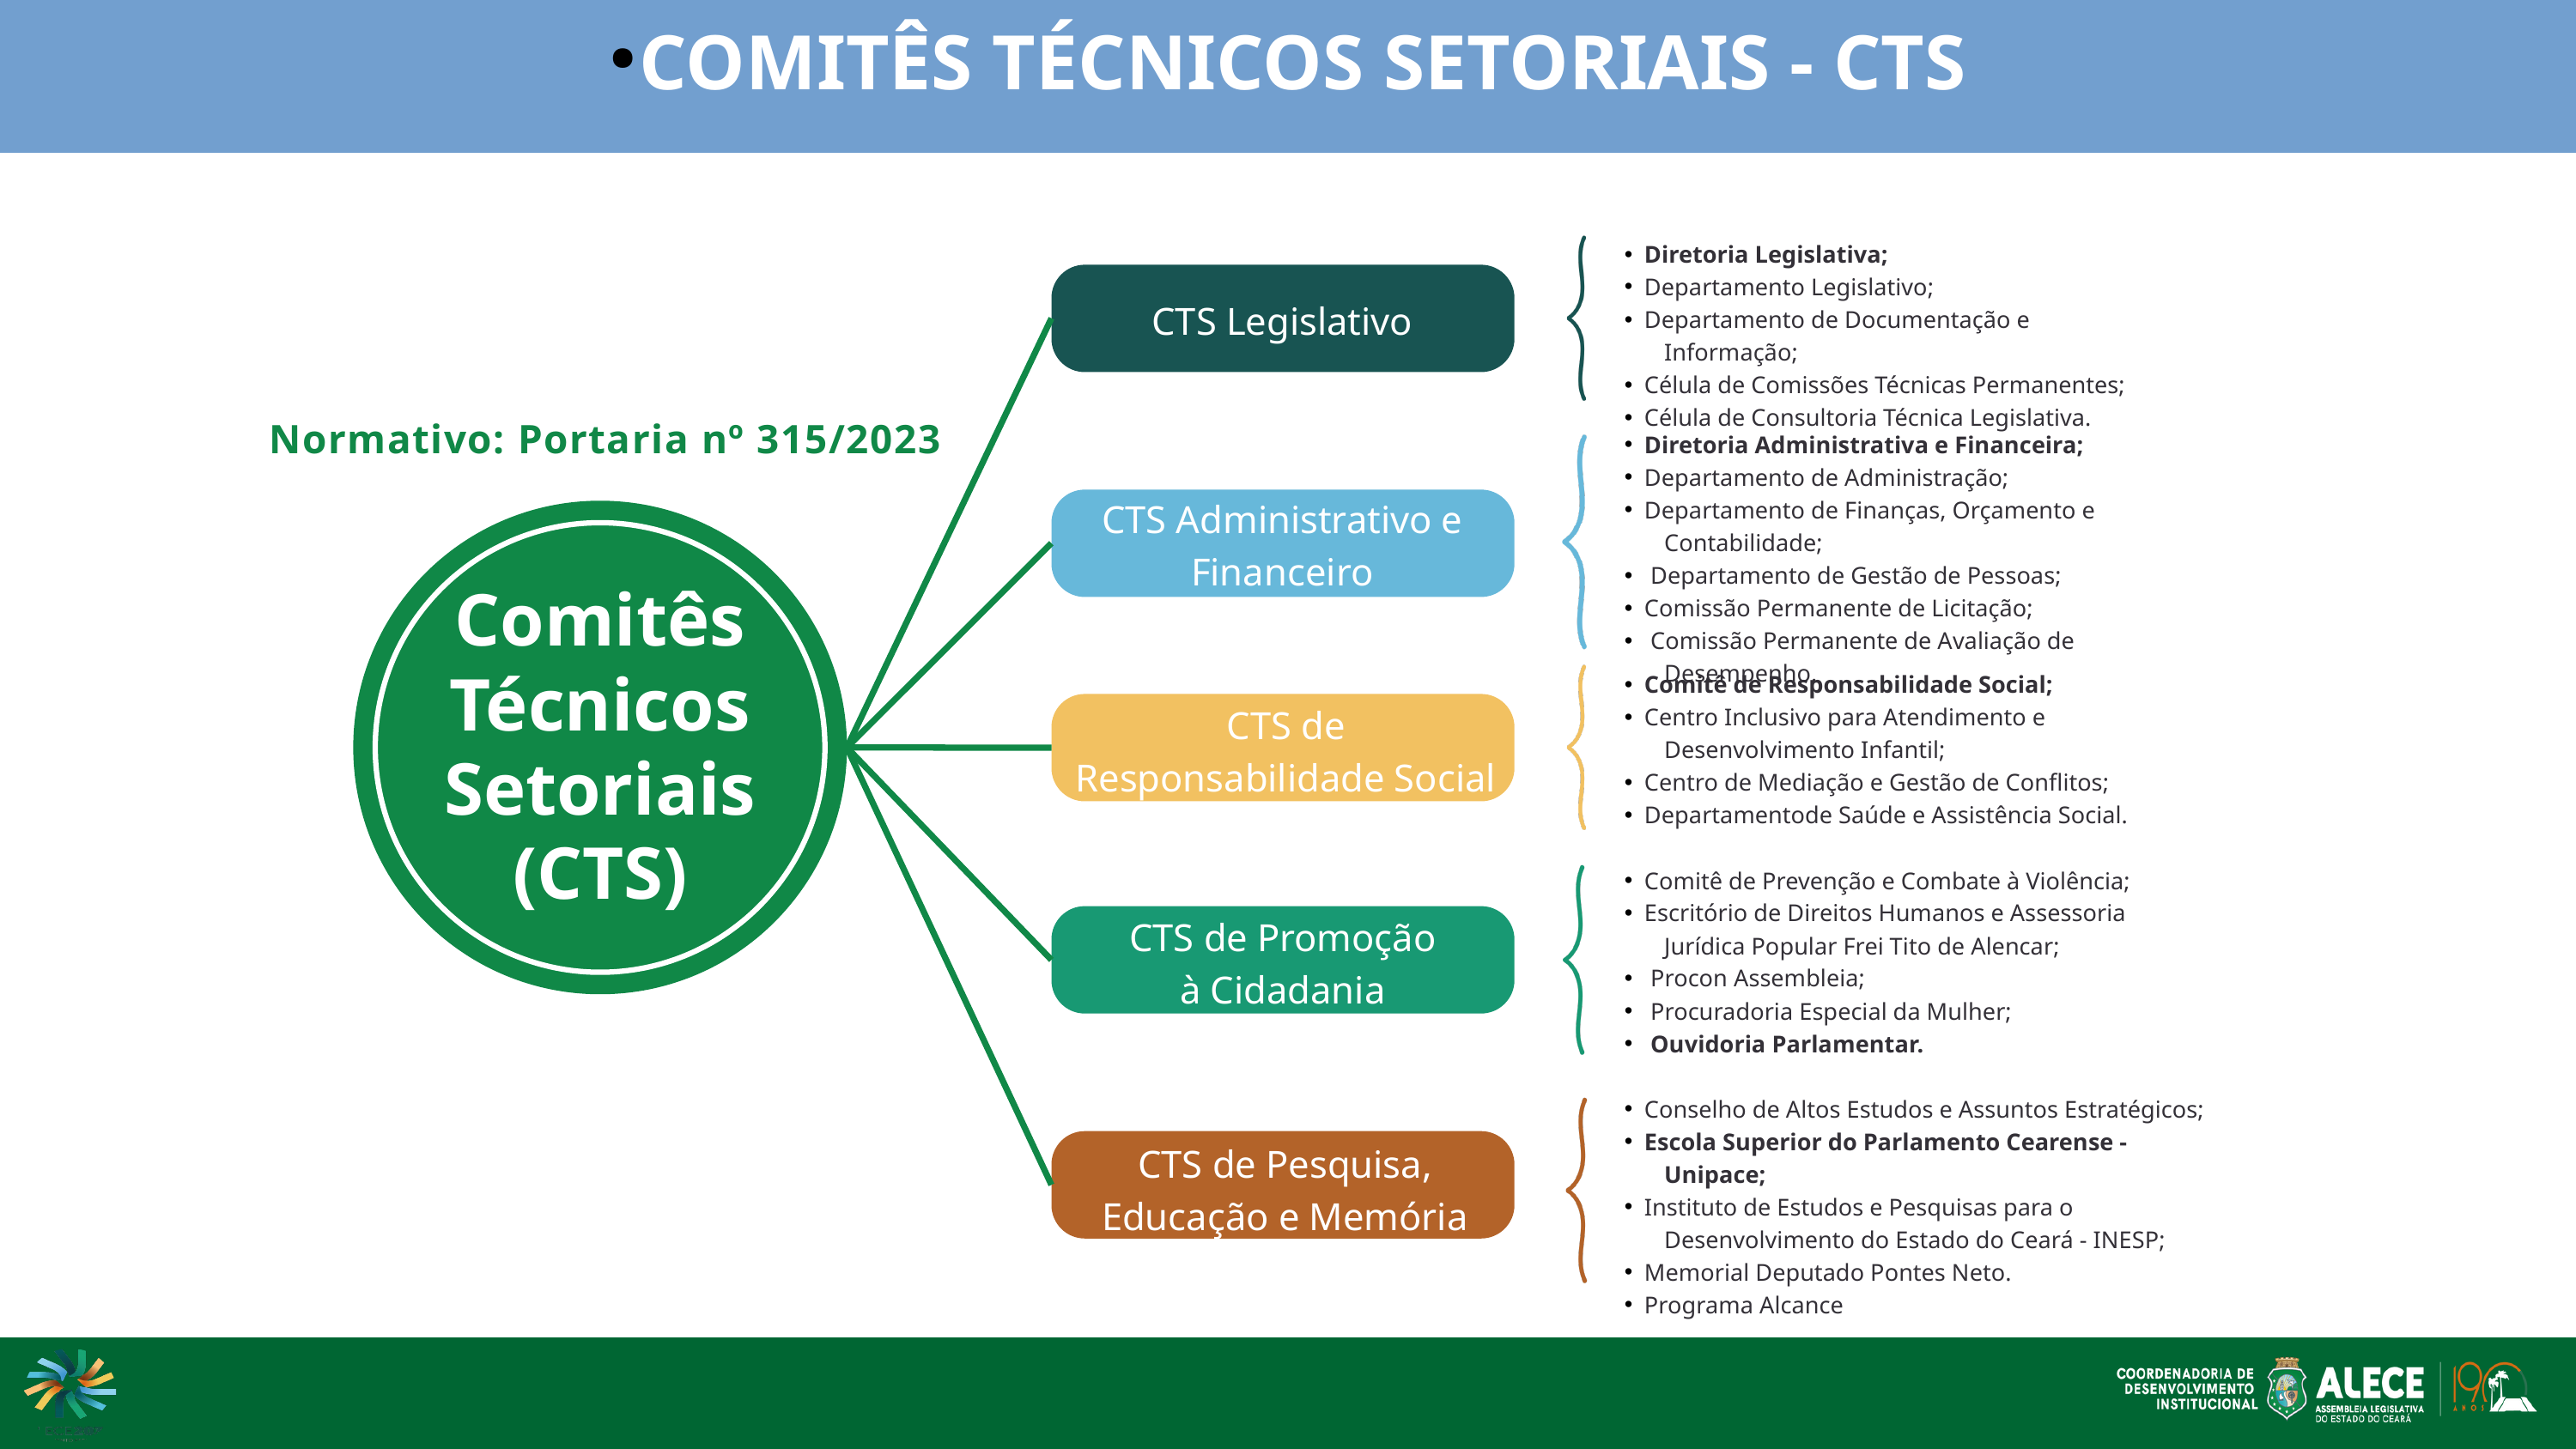

| COMITÊS TÉCNICOS SETORIAIS - CTS |
| --- |
Diretoria Legislativa;
Departamento Legislativo;
Departamento de Documentação e Informação;
Célula de Comissões Técnicas Permanentes;
Célula de Consultoria Técnica Legislativa.
CTS Legislativo
Diretoria Administrativa e Financeira;
Departamento de Administração;
Departamento de Finanças, Orçamento e Contabilidade;
 Departamento de Gestão de Pessoas;
Comissão Permanente de Licitação;
 Comissão Permanente de Avaliação de Desempenho.
CTS Administrativo e Financeiro
Comitês Técnicos Setoriais (CTS)
Comitê de Responsabilidade Social;
Centro Inclusivo para Atendimento e Desenvolvimento Infantil;
Centro de Mediação e Gestão de Conflitos;
Departamentode Saúde e Assistência Social.
CTS de Responsabilidade Social
Comitê de Prevenção e Combate à Violência;
Escritório de Direitos Humanos e Assessoria Jurídica Popular Frei Tito de Alencar;
 Procon Assembleia;
 Procuradoria Especial da Mulher;
 Ouvidoria Parlamentar.
CTS de Promoção à Cidadania
Conselho de Altos Estudos e Assuntos Estratégicos;
Escola Superior do Parlamento Cearense - Unipace;
Instituto de Estudos e Pesquisas para o Desenvolvimento do Estado do Ceará - INESP;
Memorial Deputado Pontes Neto.
Programa Alcance
CTS de Pesquisa, Educação e Memória
Normativo: Portaria nº 315/2023